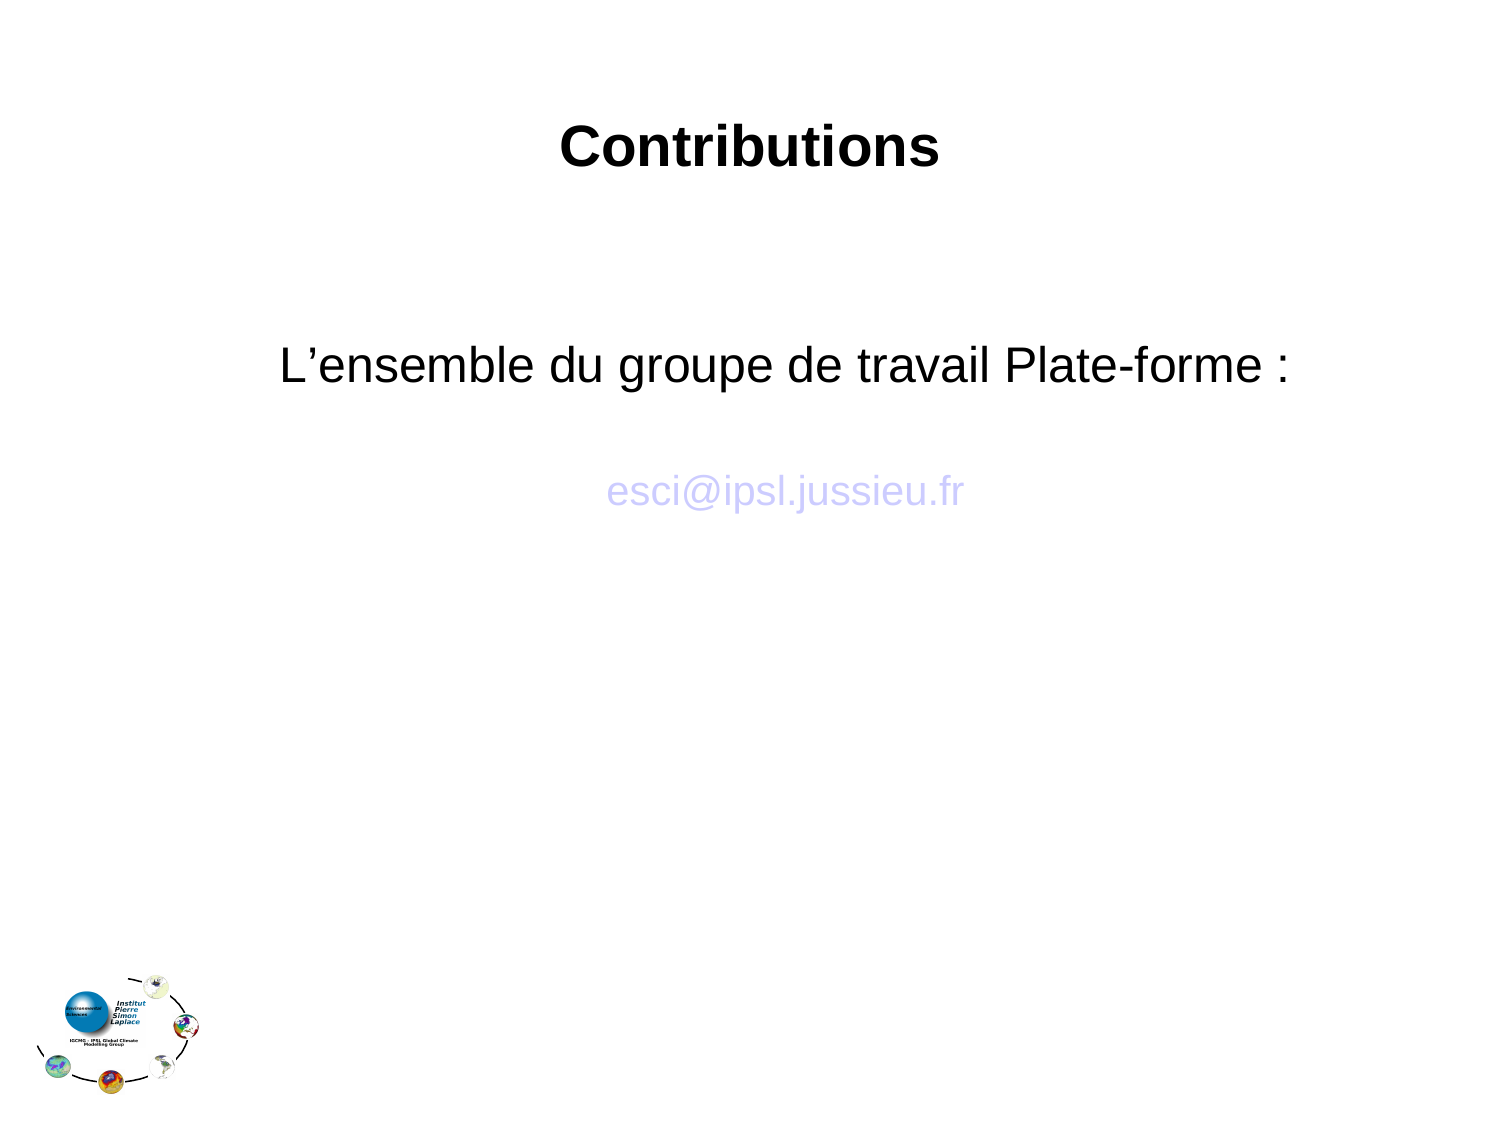

Contributions
L’ensemble du groupe de travail Plate-forme :
esci@ipsl.jussieu.fr